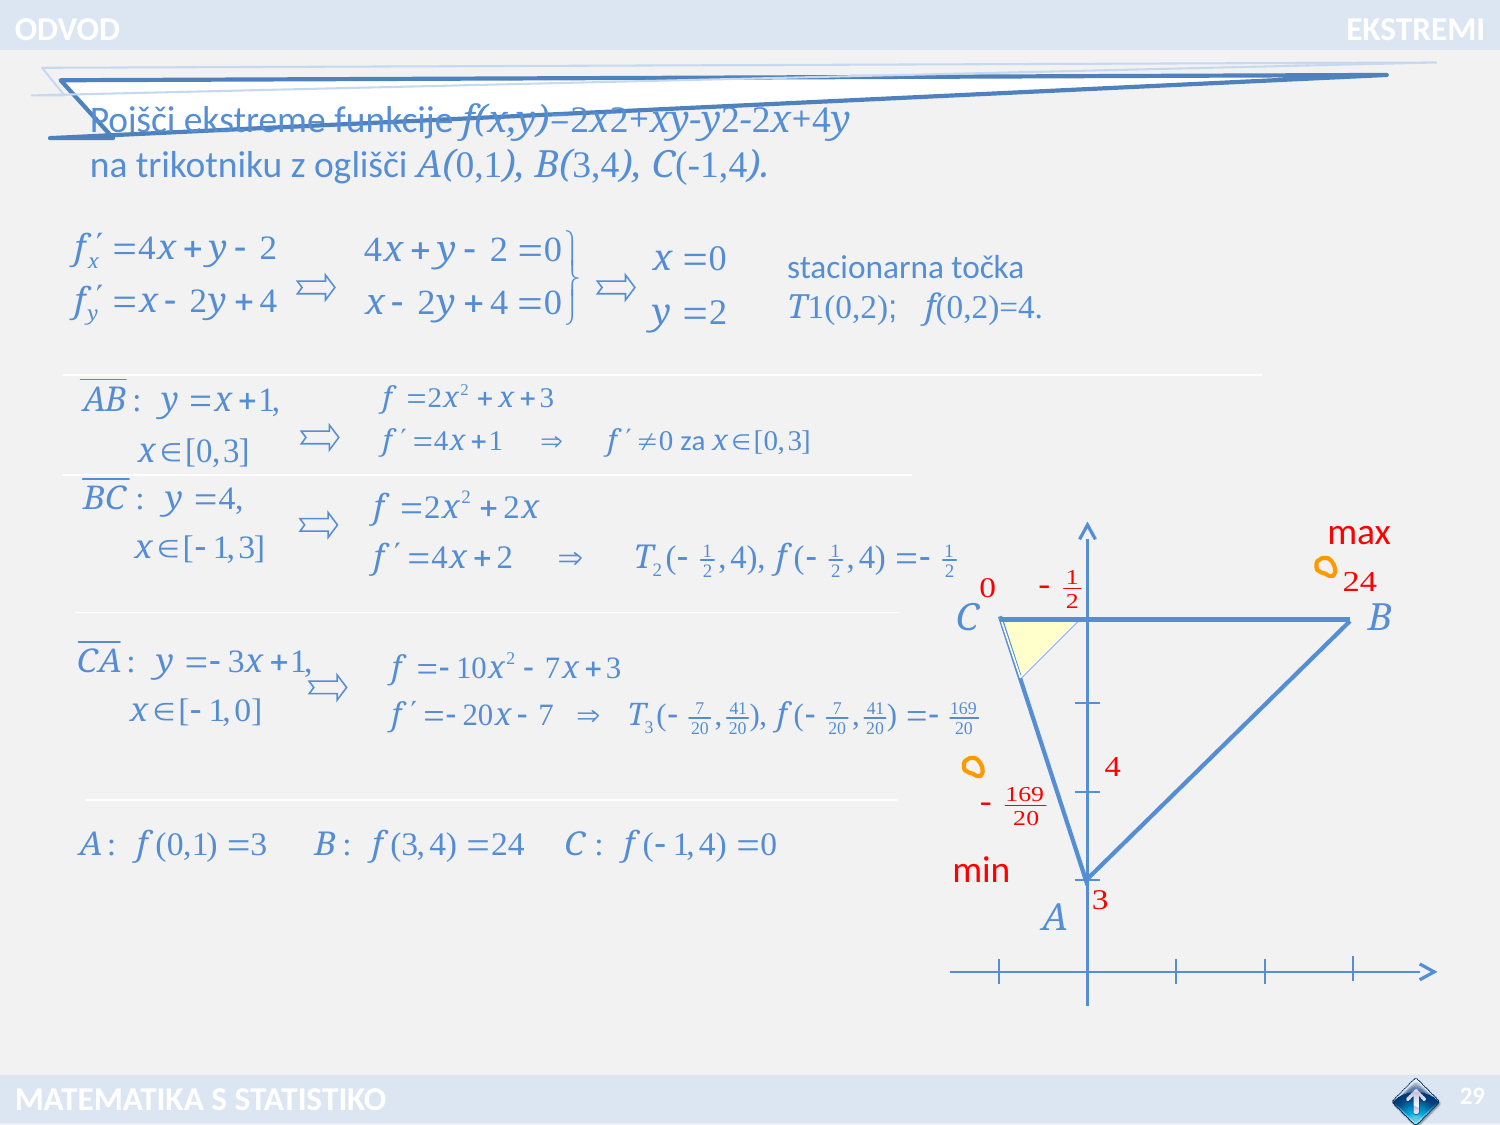

ODVOD
EKSTREMI
Poišči ekstreme funkcije f(x,y)=2x2+xy-y2-2x+4y na trikotniku z oglišči A(0,1), B(3,4), C(-1,4).
stacionarna točka T1(0,2); f(0,2)=4.
max
C
B
A
min
MATEMATIKA S STATISTIKO